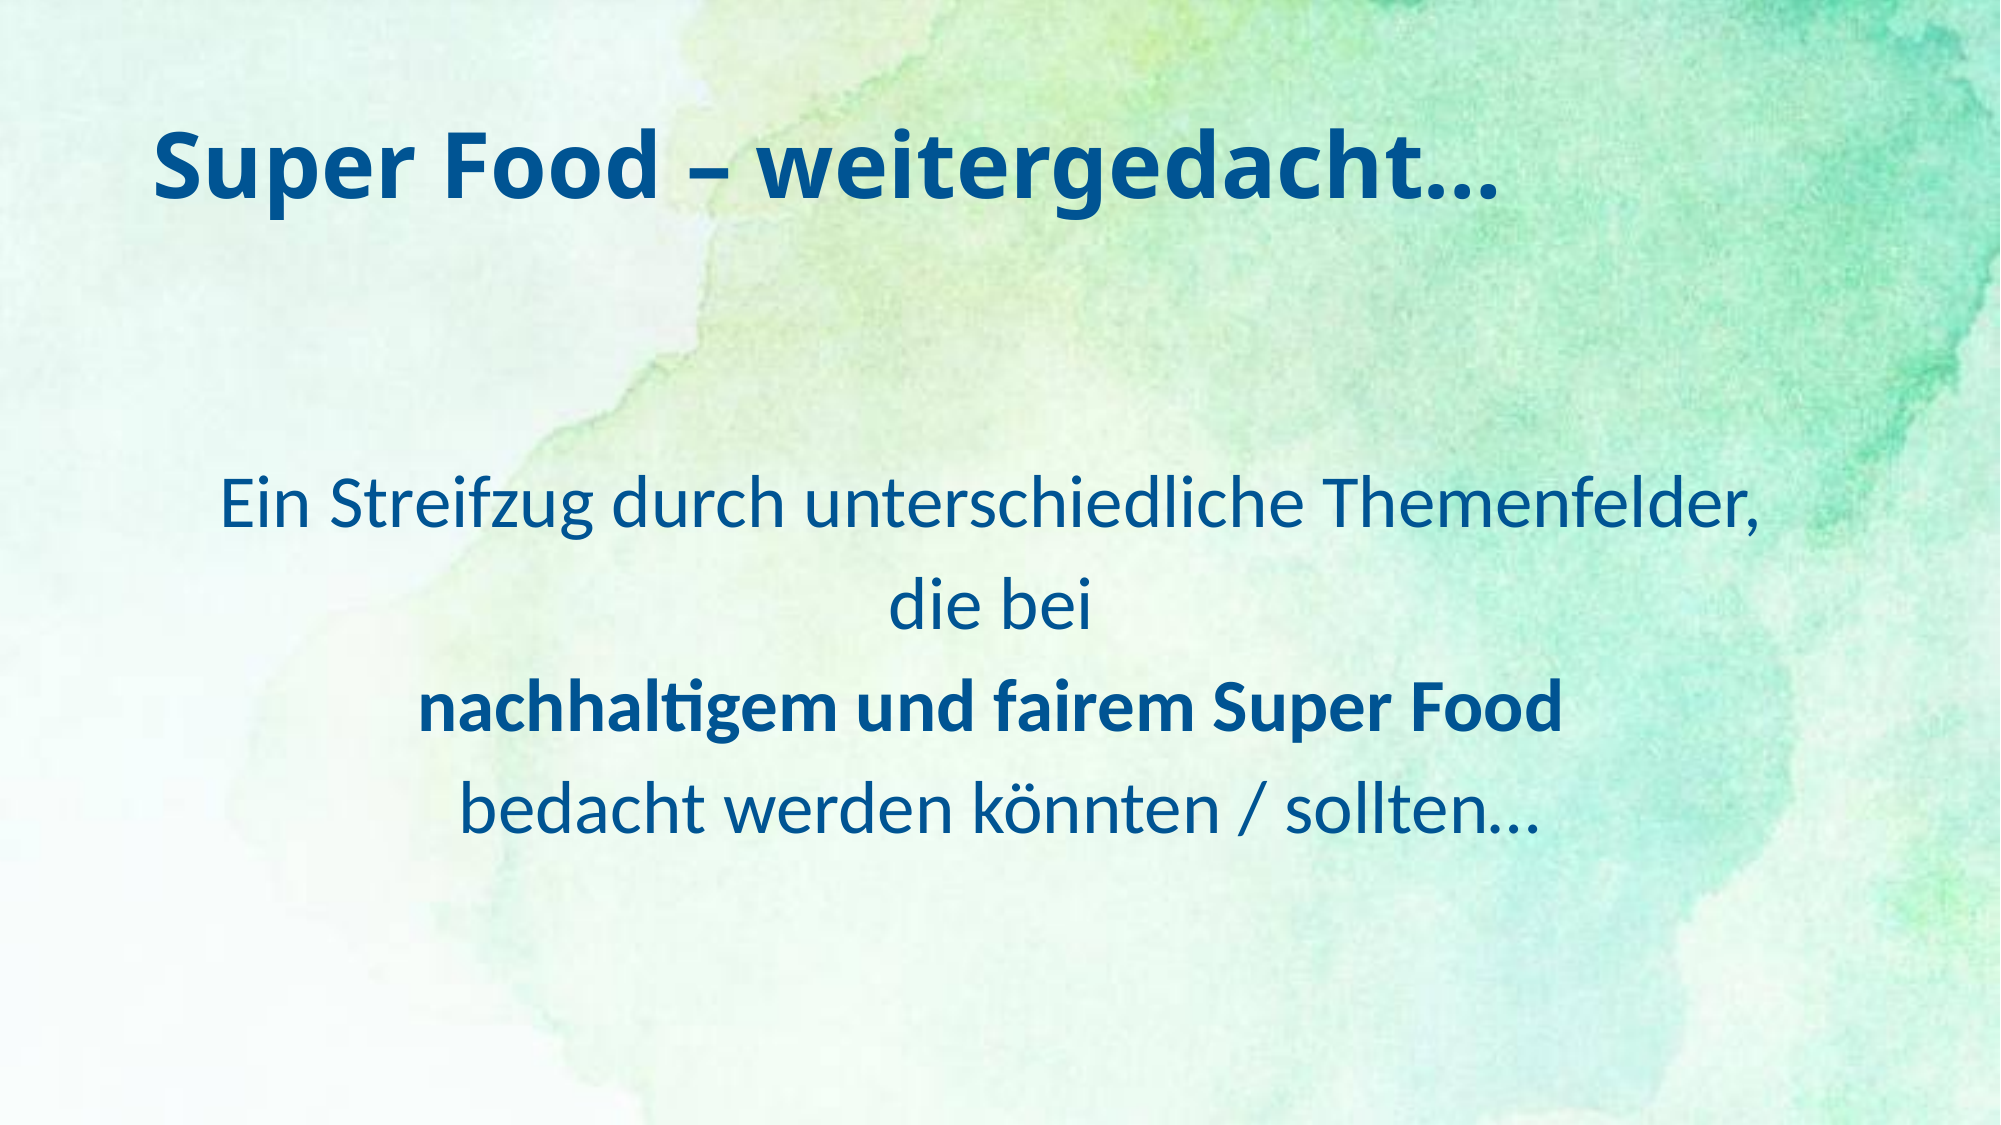

# Super Food – weitergedacht…
Ein Streifzug durch unterschiedliche Themenfelder,
die bei
nachhaltigem und fairem Super Food
bedacht werden könnten / sollten…